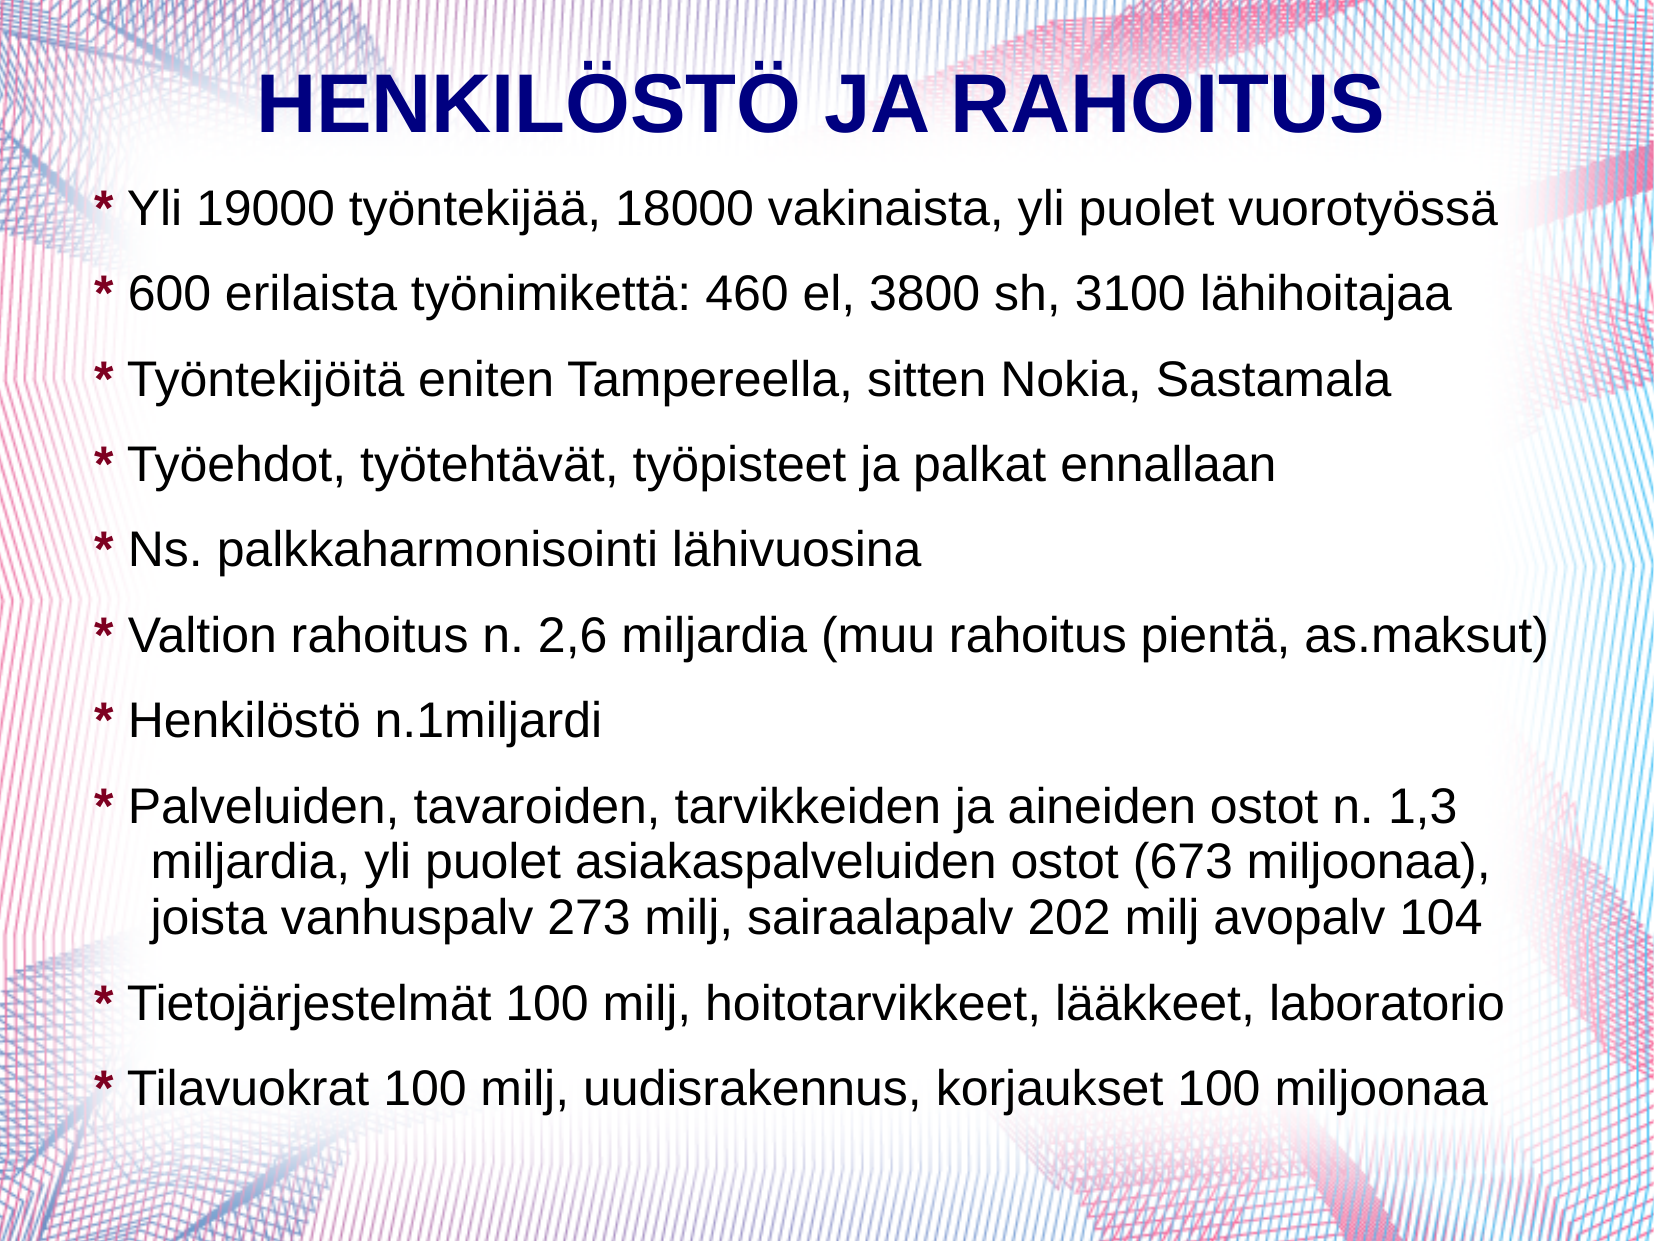

# HENKILÖSTÖ JA RAHOITUS
* Yli 19000 työntekijää, 18000 vakinaista, yli puolet vuorotyössä
* 600 erilaista työnimikettä: 460 el, 3800 sh, 3100 lähihoitajaa
* Työntekijöitä eniten Tampereella, sitten Nokia, Sastamala
* Työehdot, työtehtävät, työpisteet ja palkat ennallaan
* Ns. palkkaharmonisointi lähivuosina
* Valtion rahoitus n. 2,6 miljardia (muu rahoitus pientä, as.maksut)
* Henkilöstö n.1miljardi
* Palveluiden, tavaroiden, tarvikkeiden ja aineiden ostot n. 1,3 miljardia, yli puolet asiakaspalveluiden ostot (673 miljoonaa), joista vanhuspalv 273 milj, sairaalapalv 202 milj avopalv 104
* Tietojärjestelmät 100 milj, hoitotarvikkeet, lääkkeet, laboratorio
* Tilavuokrat 100 milj, uudisrakennus, korjaukset 100 miljoonaa